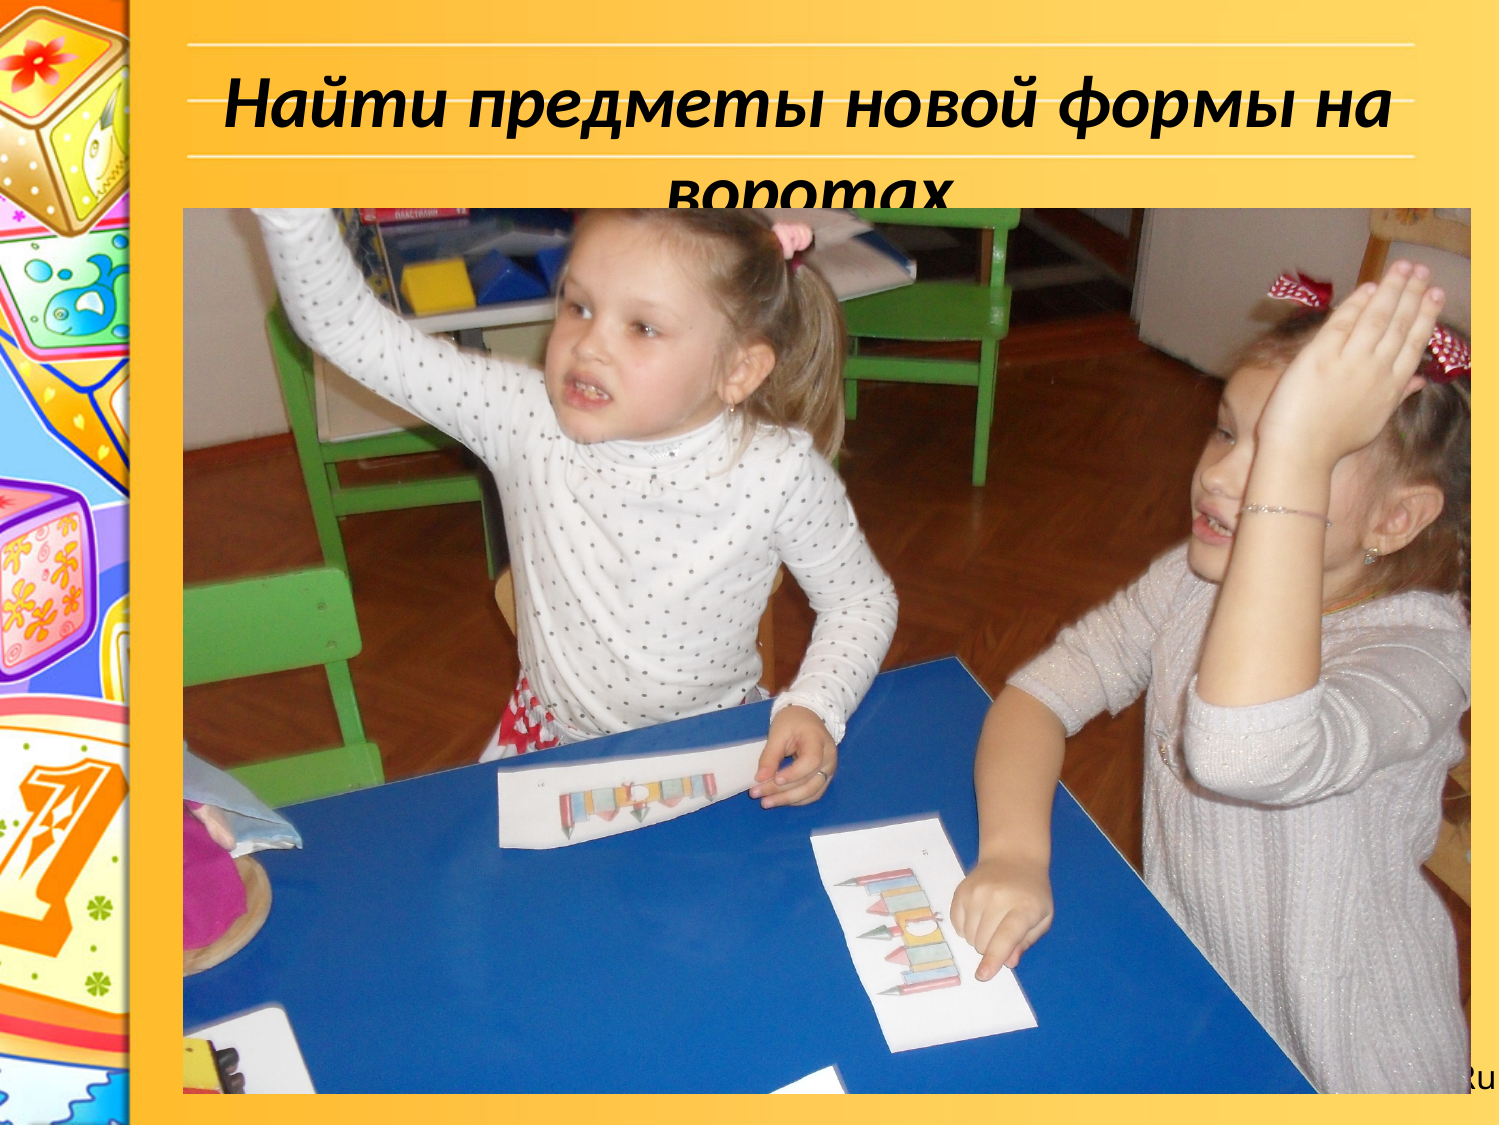

# Найти предметы новой формы на воротах